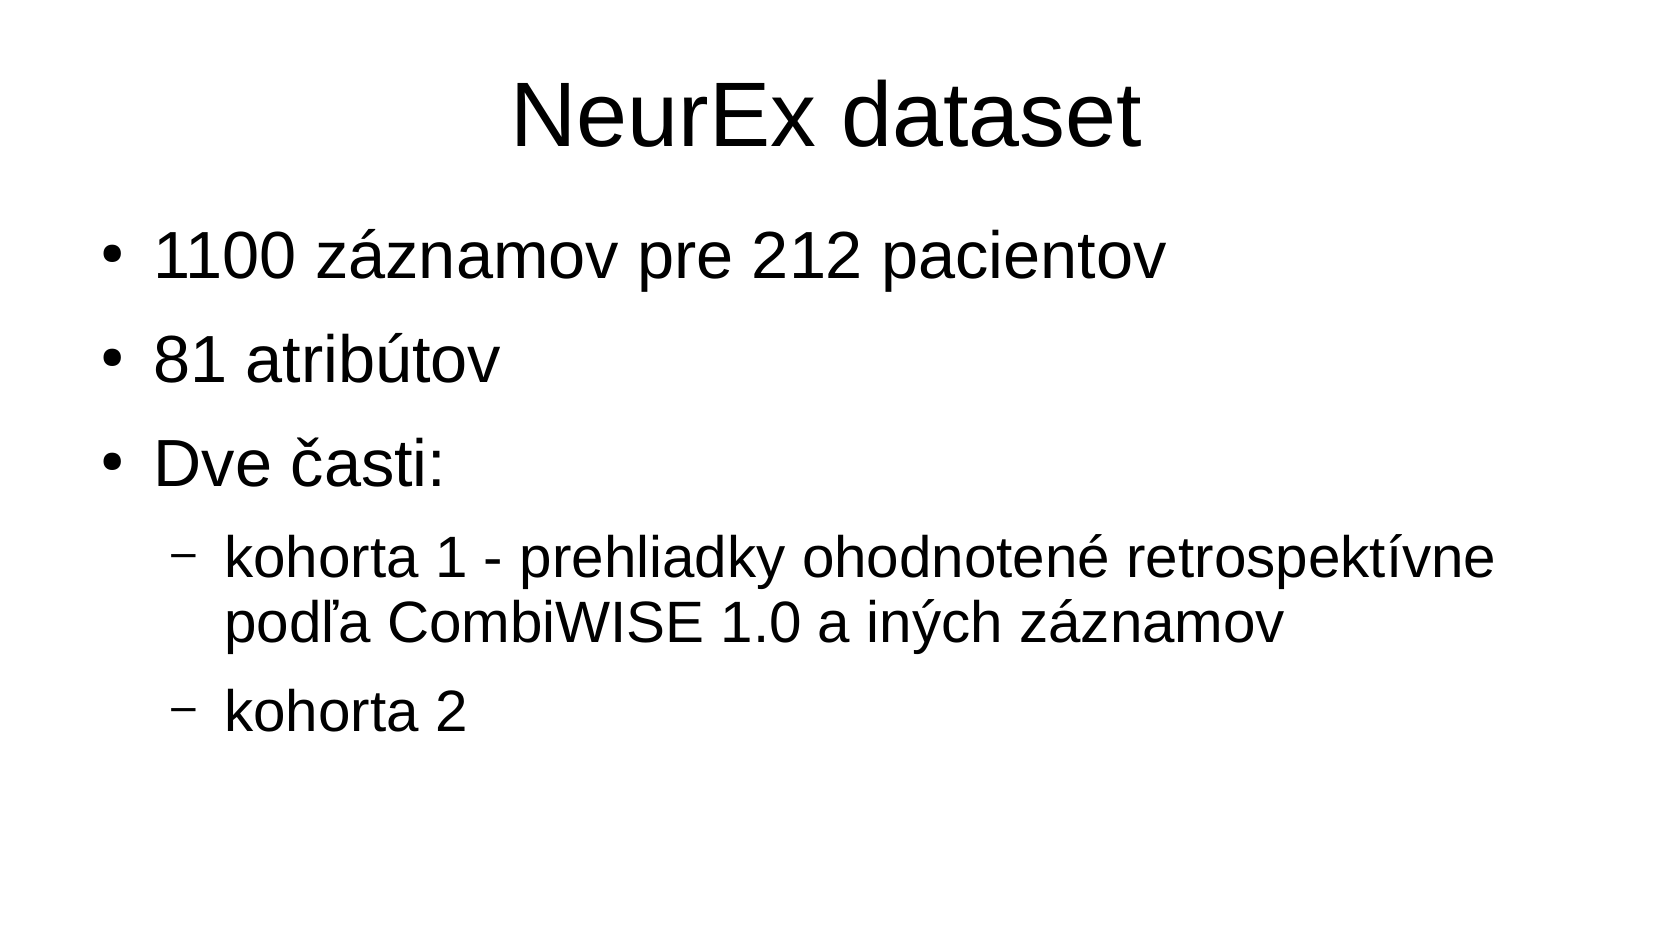

# NeurEx dataset
1100 záznamov pre 212 pacientov
81 atribútov
Dve časti:
kohorta 1 - prehliadky ohodnotené retrospektívne podľa CombiWISE 1.0 a iných záznamov
kohorta 2